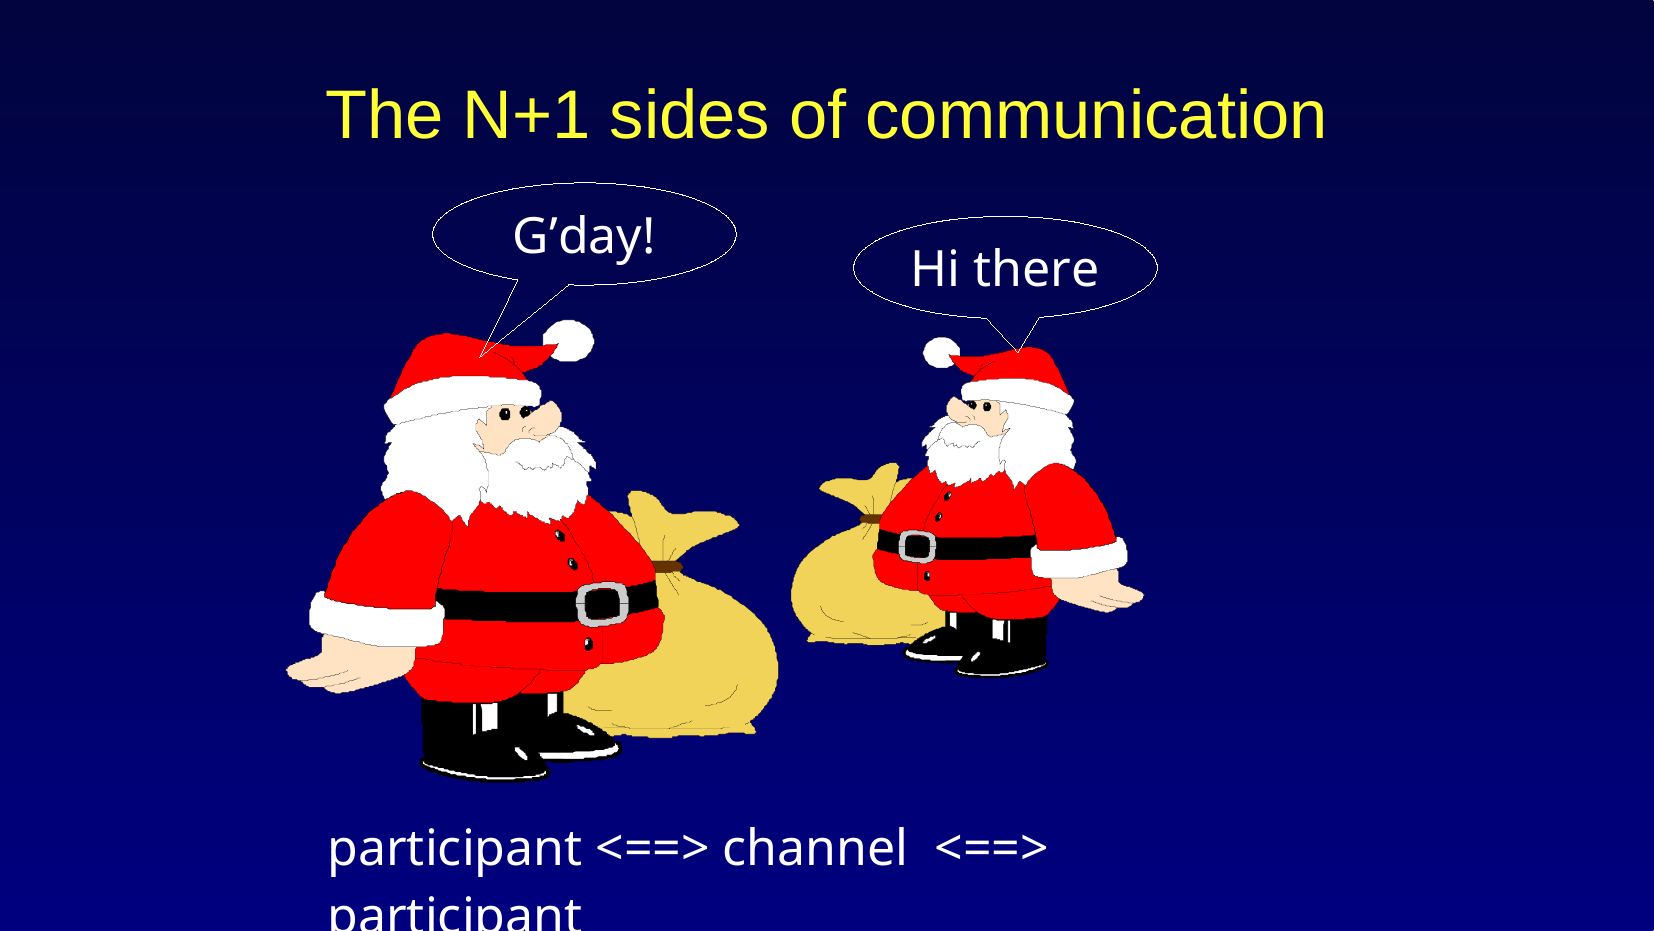

# The N+1 sides of communication
G’day!
Hi there
participant <==> channel <==> participant